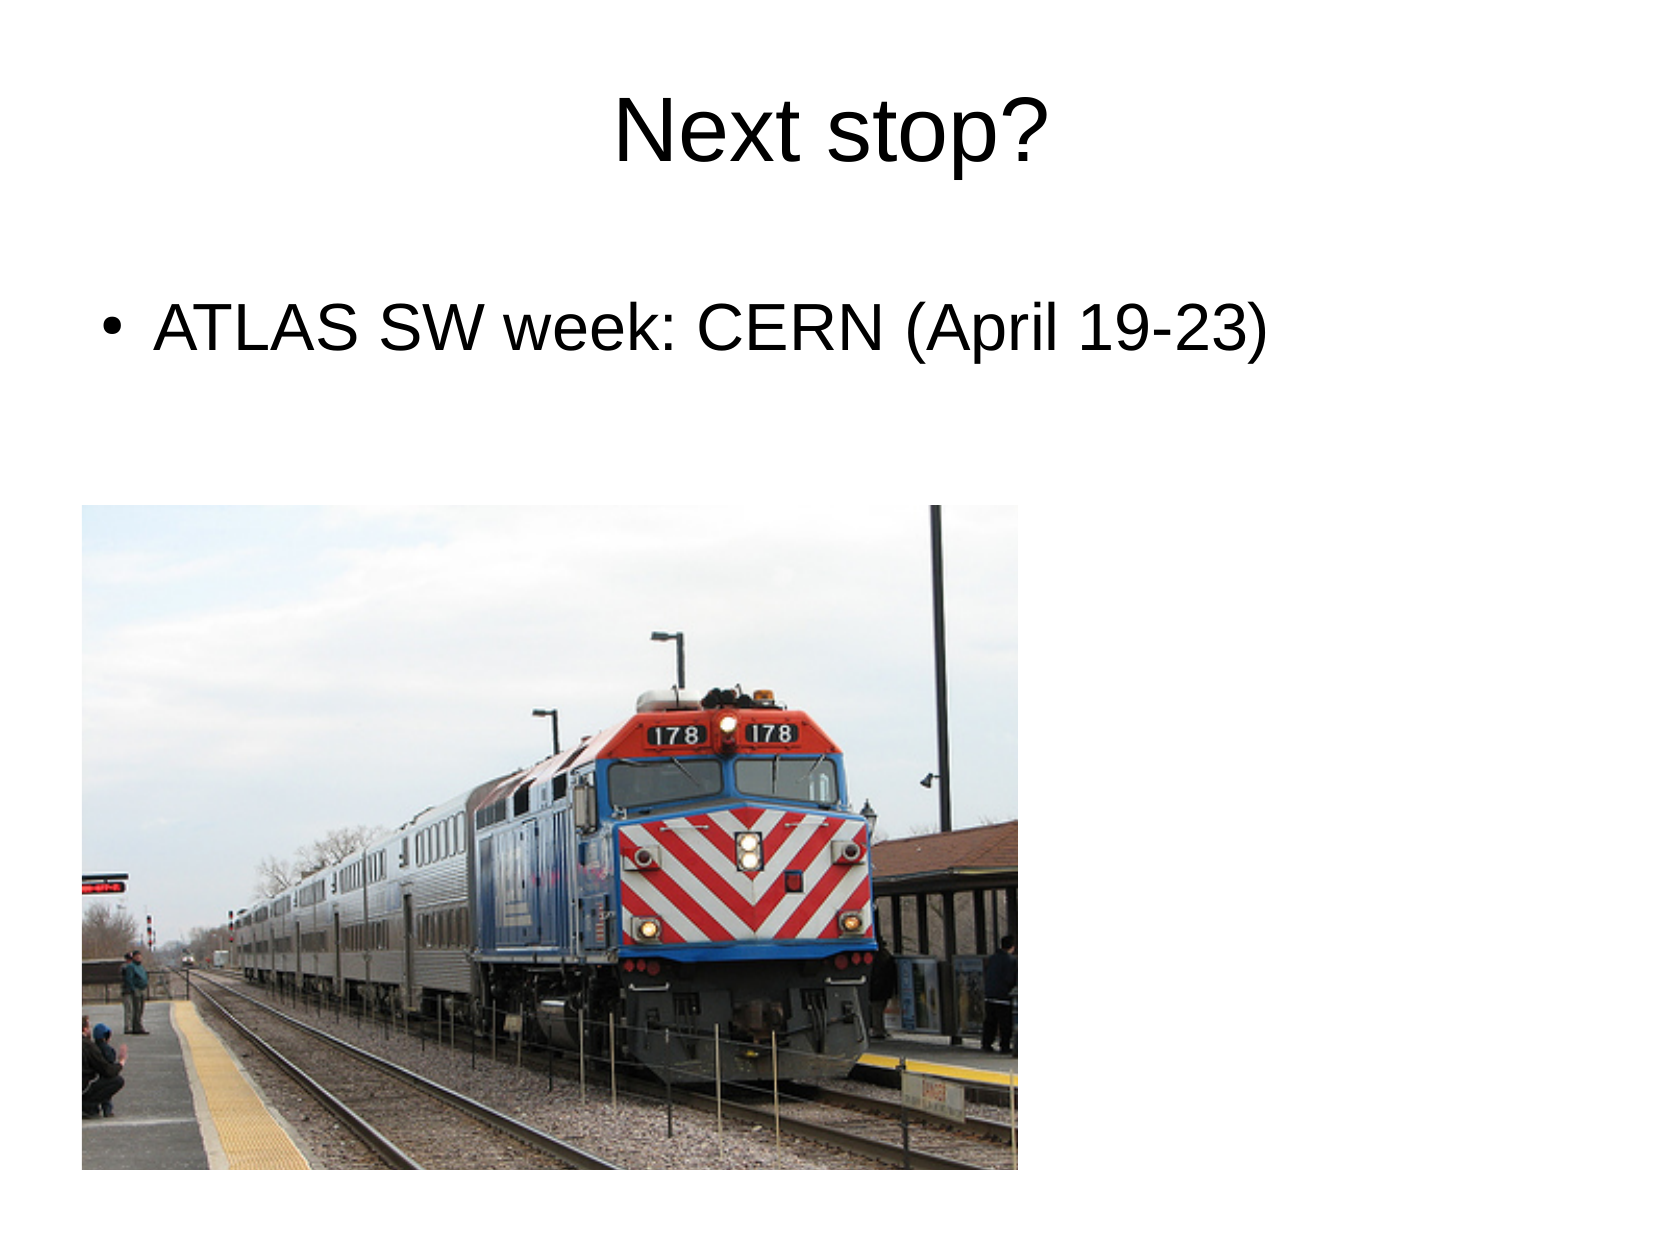

# Next stop?
ATLAS SW week: CERN (April 19-23)